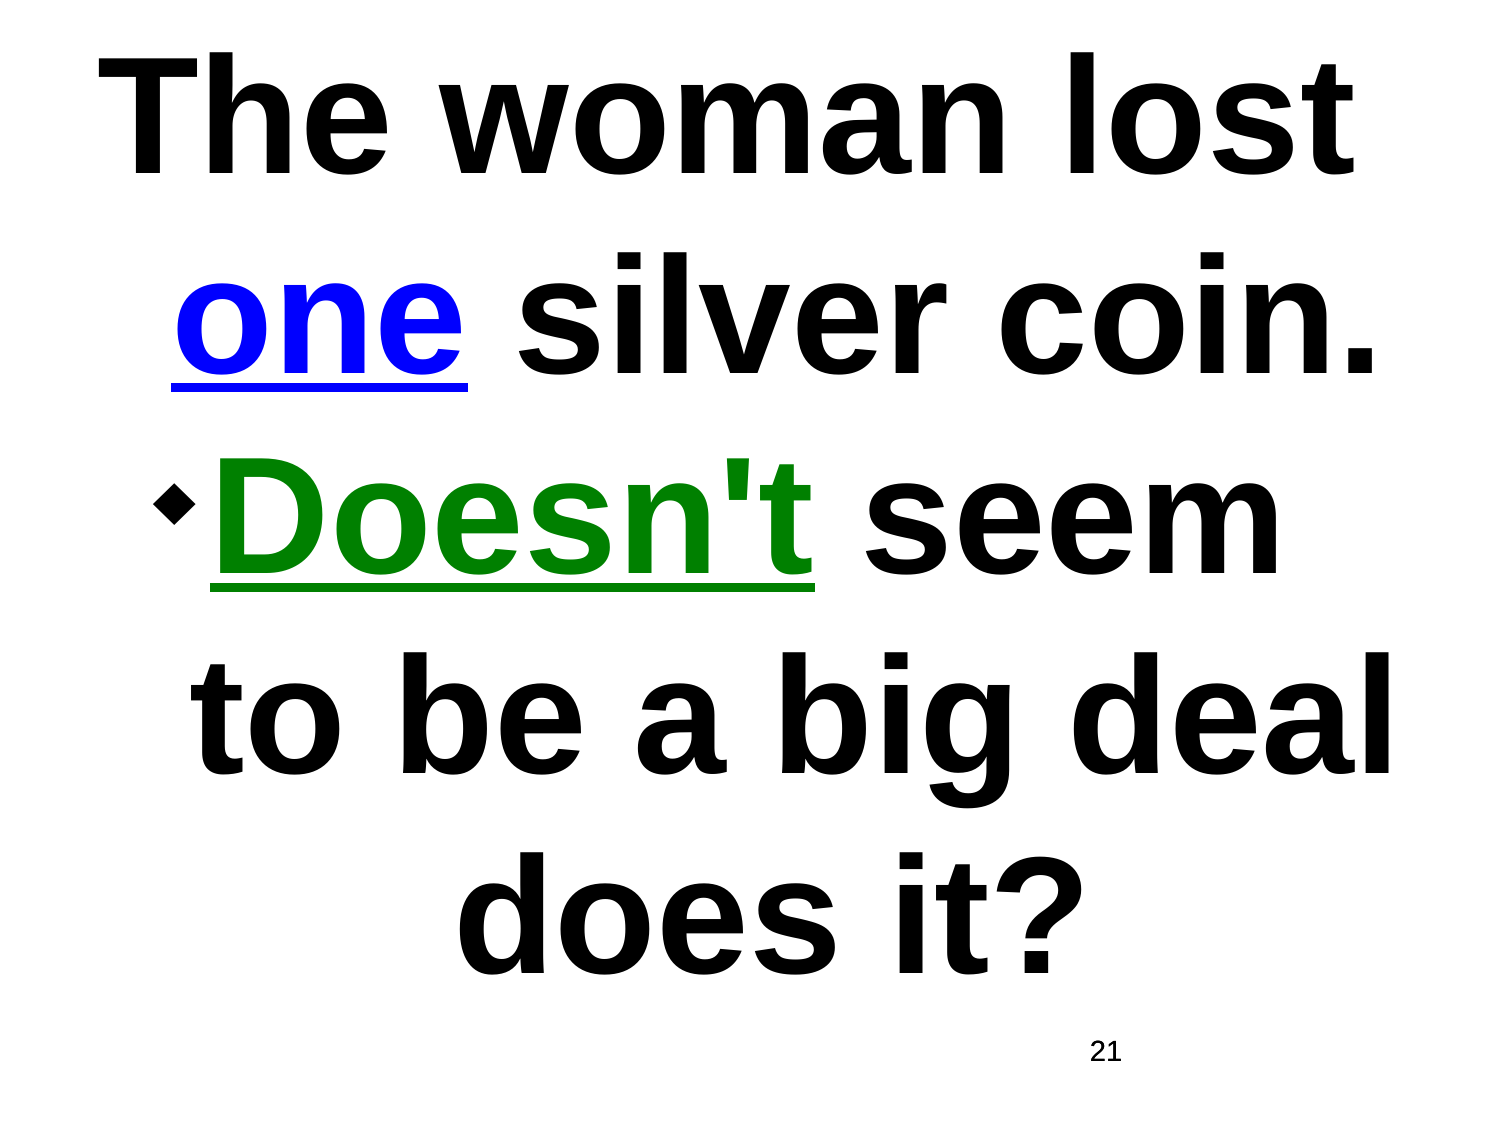

The woman lost
one silver coin.
Doesn't seem
to be a big deal does it?
21